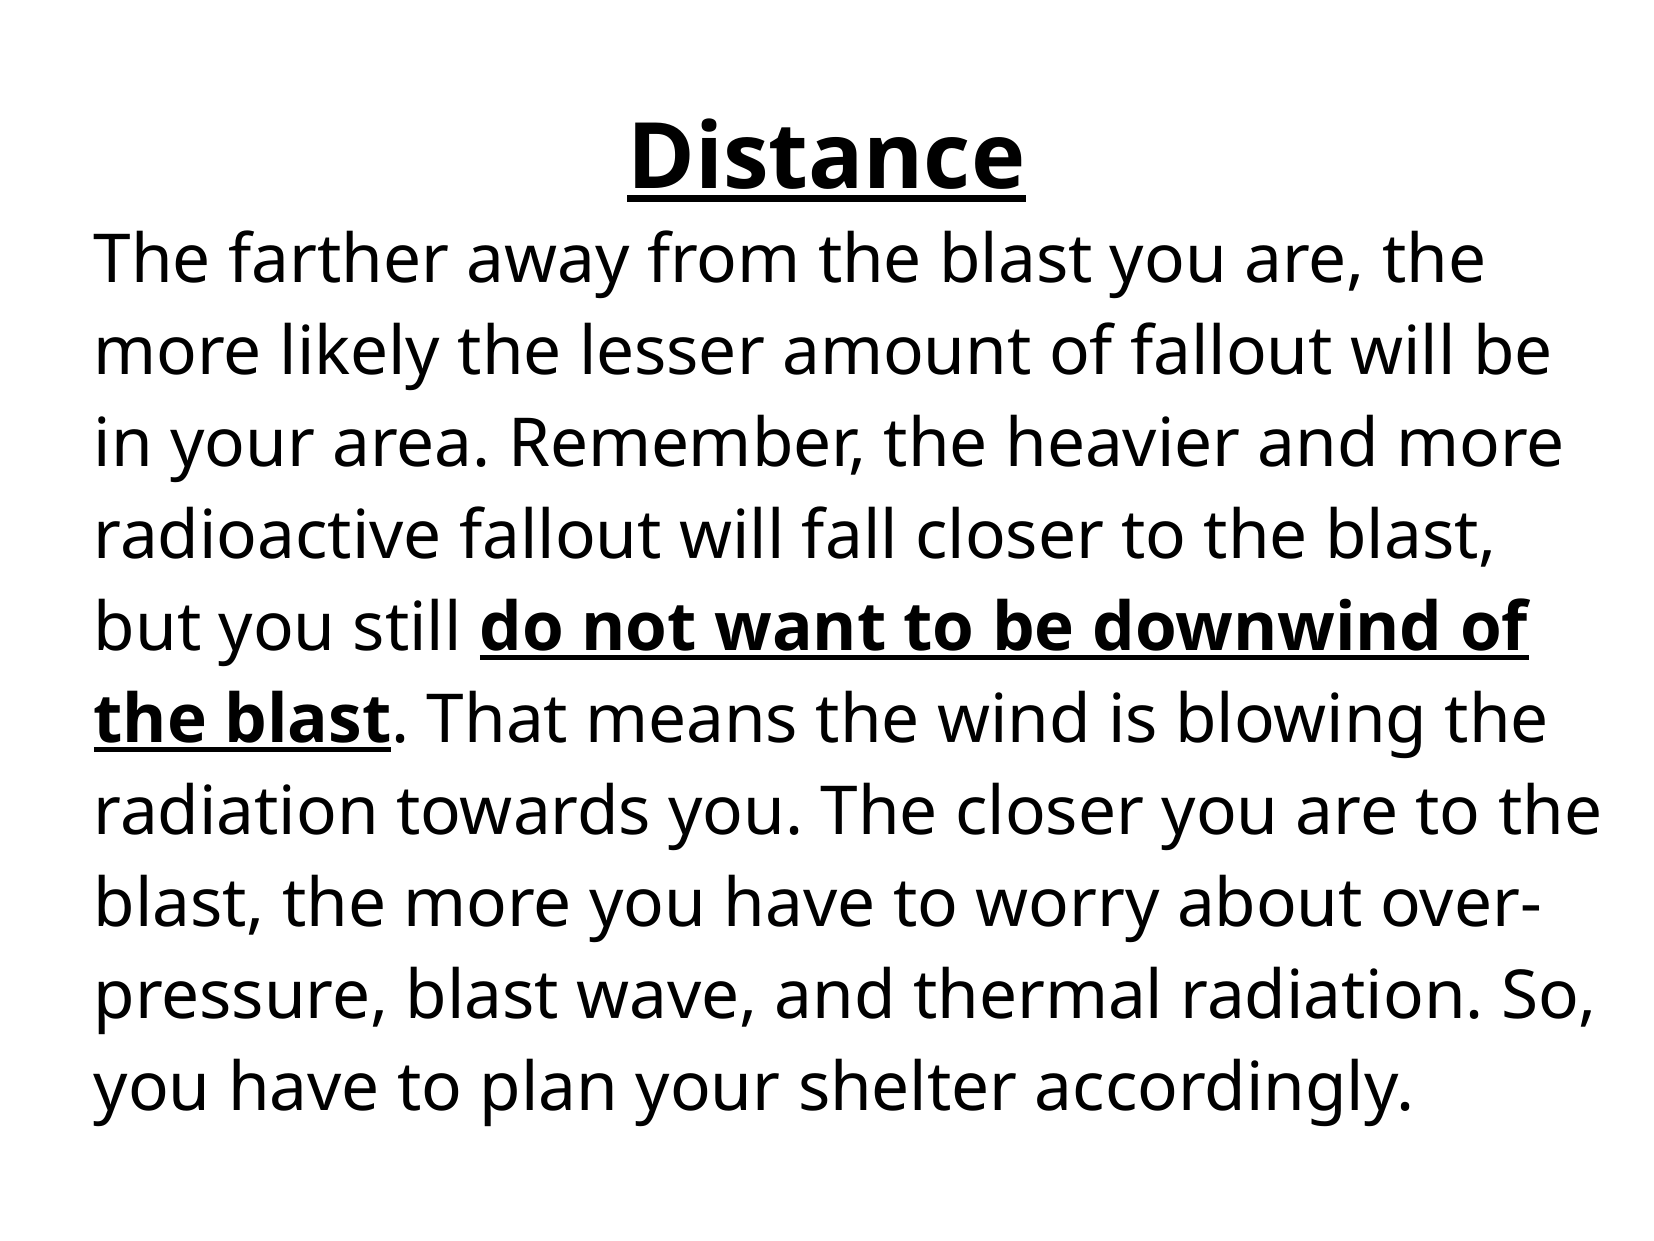

# Distance
The farther away from the blast you are, the more likely the lesser amount of fallout will be in your area. Remember, the heavier and more radioactive fallout will fall closer to the blast, but you still do not want to be downwind of the blast. That means the wind is blowing the radiation towards you. The closer you are to the blast, the more you have to worry about over-pressure, blast wave, and thermal radiation. So, you have to plan your shelter accordingly.